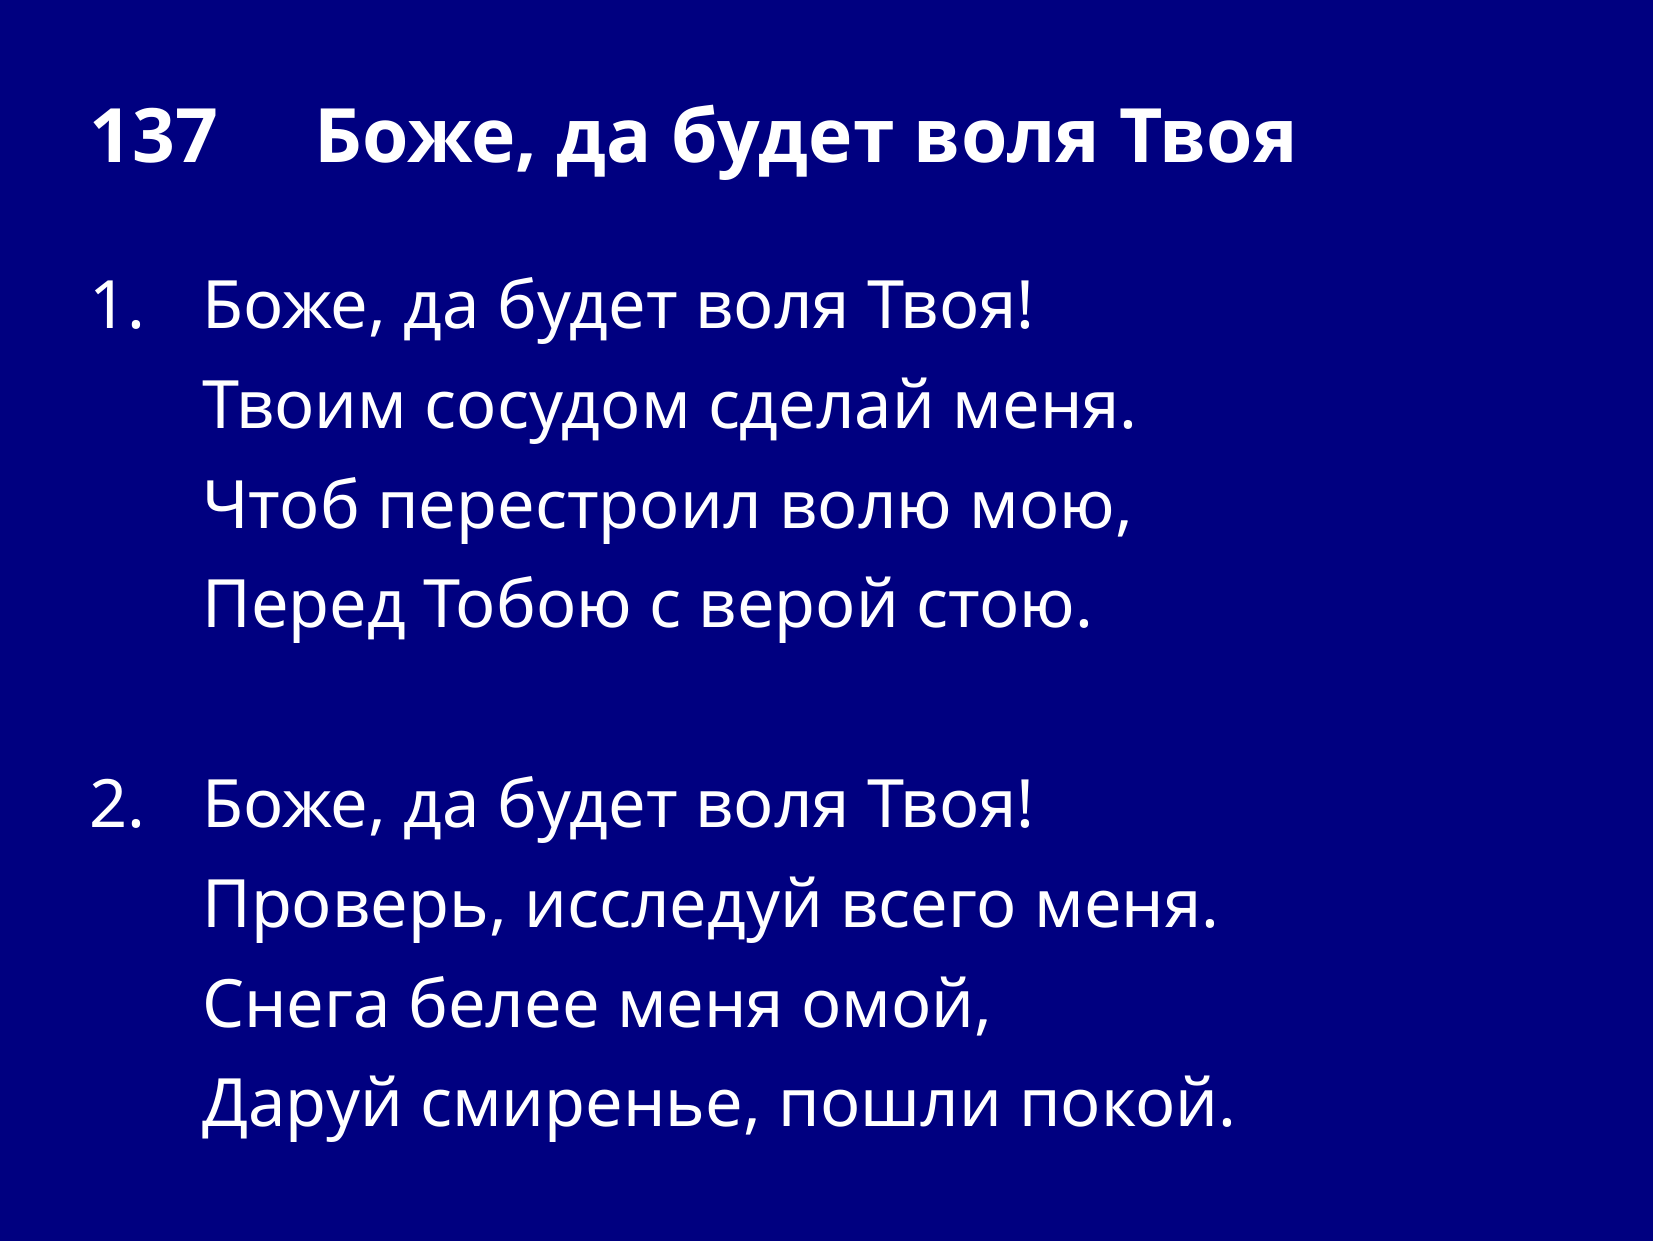

137	Боже, да будет воля Твоя
1.	Боже, да будет воля Твоя!
	Твоим сосудом сделай меня.
	Чтоб перестроил волю мою,
	Перед Тобою с верой стою.
2.	Боже, да будет воля Твоя!
	Проверь, исследуй всего меня.
	Снега белее меня омой,
	Даруй смиренье, пошли покой.